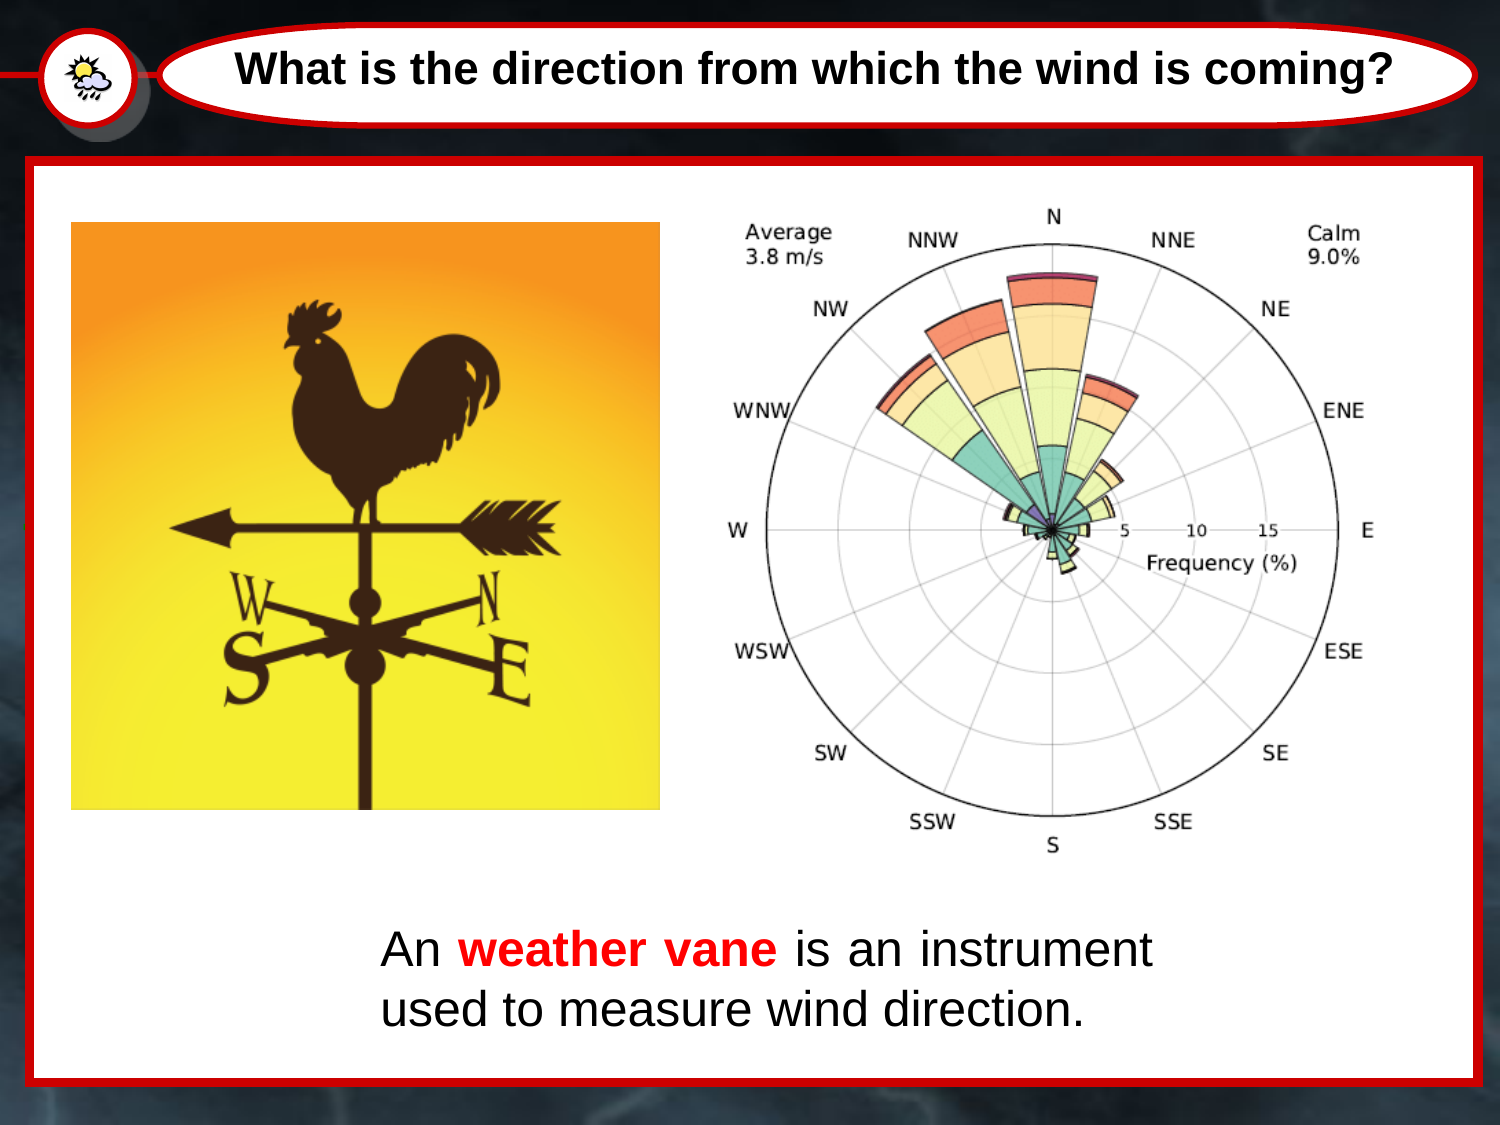

What is the direction from which the wind is coming?
An weather vane is an instrument used to measure wind direction.